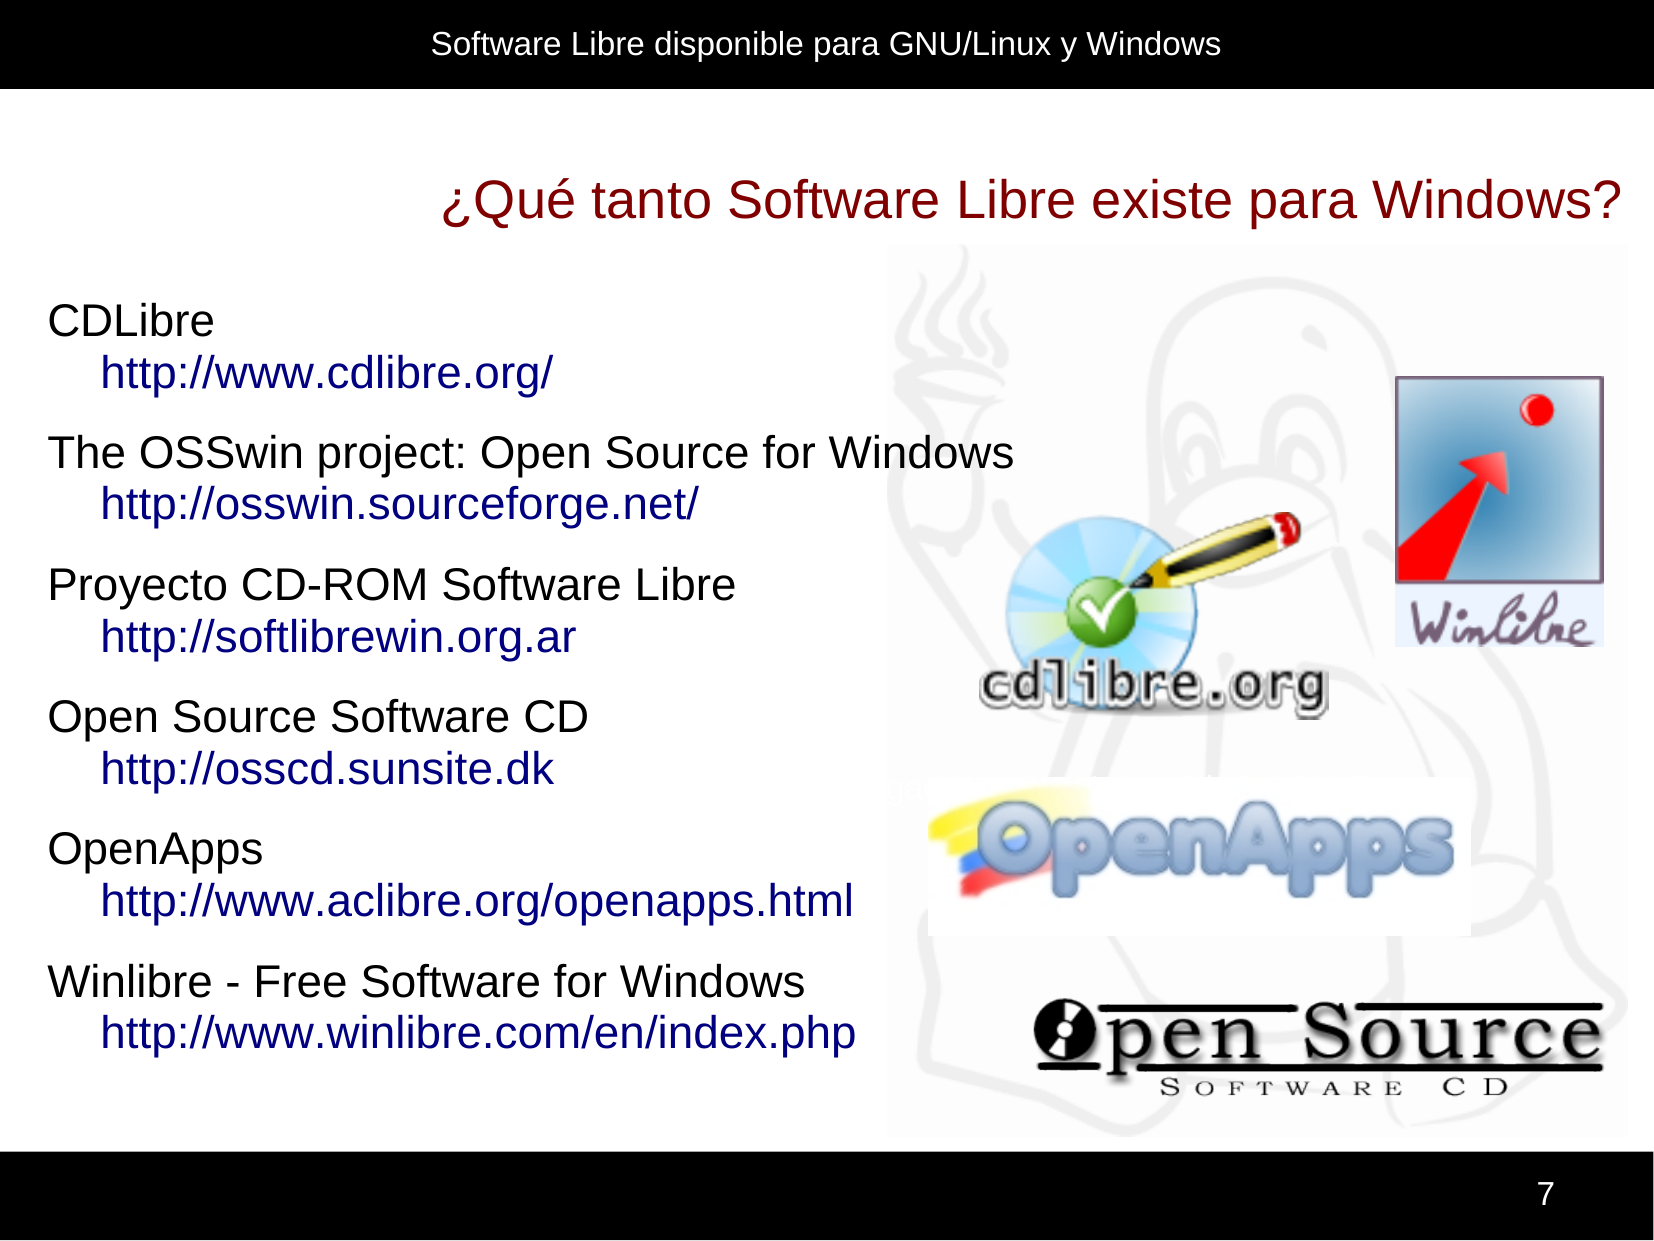

Software Libre disponible para GNU/Linux y Windows
# ¿Qué tanto Software Libre existe para Windows?
CDLibre
http://www.cdlibre.org/
The OSSwin project: Open Source for Windows http://osswin.sourceforge.net/
Proyecto CD-ROM Software Libre
http://softlibrewin.org.ar
Open Source Software CD
http://osscd.sunsite.dk
OpenApps
http://www.aclibre.org/openapps.html
Winlibre - Free Software for Windows
http://www.winlibre.com/en/index.php